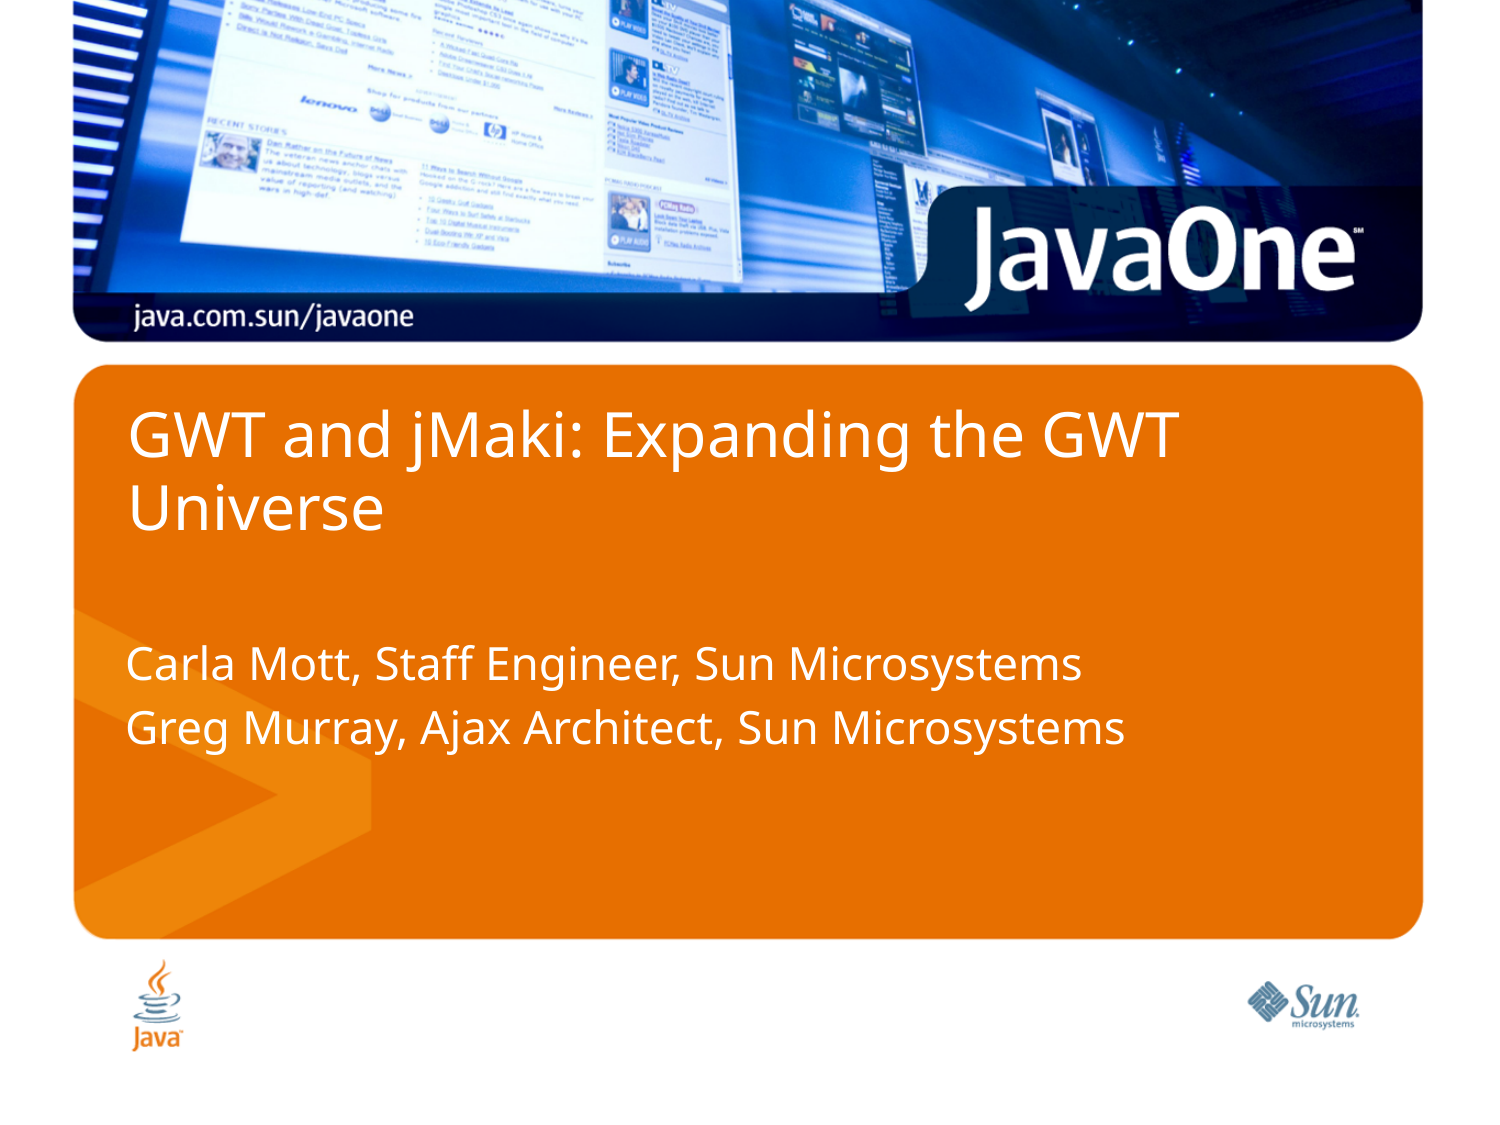

# GWT and jMaki: Expanding the GWT Universe
Carla Mott, Staff Engineer, Sun Microsystems
Greg Murray, Ajax Architect, Sun Microsystems